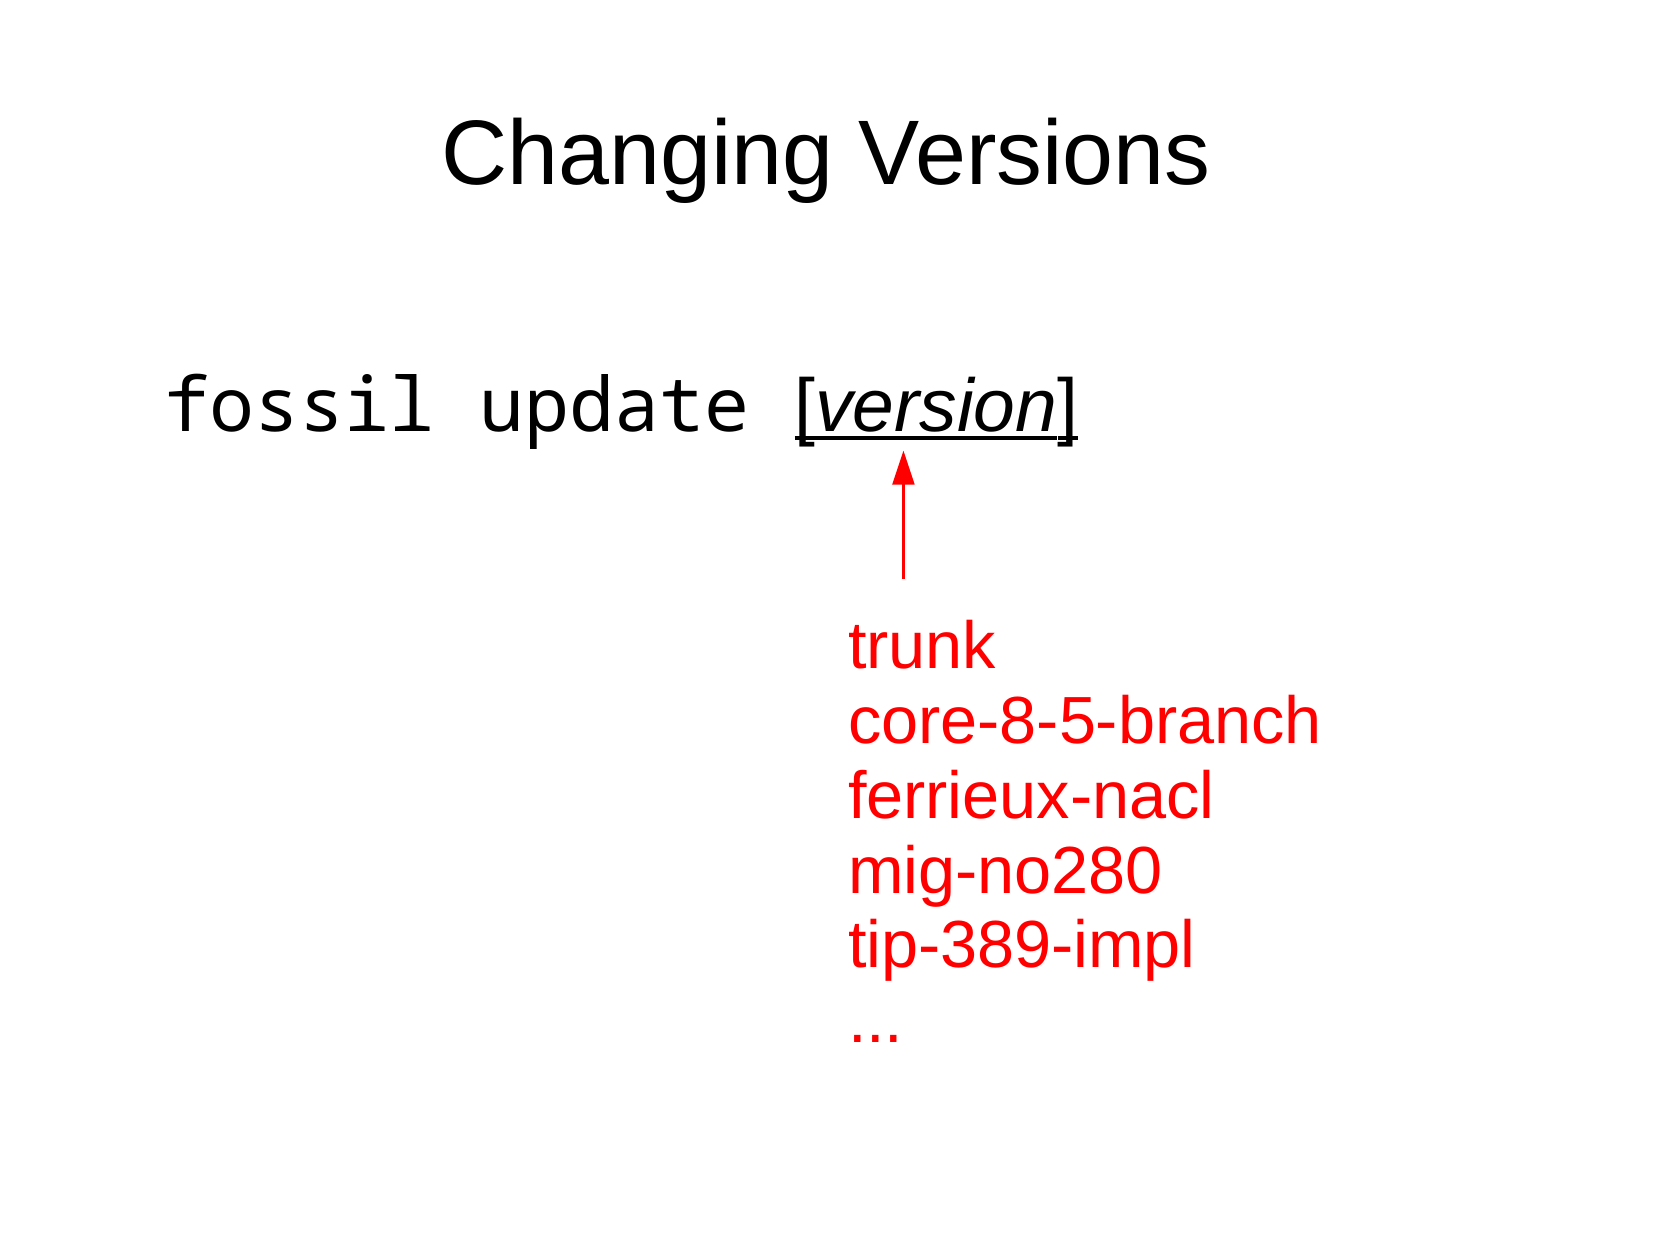

# Changing Versions
fossil update [version]
trunk
core-8-5-branch
ferrieux-nacl
mig-no280
tip-389-impl
...